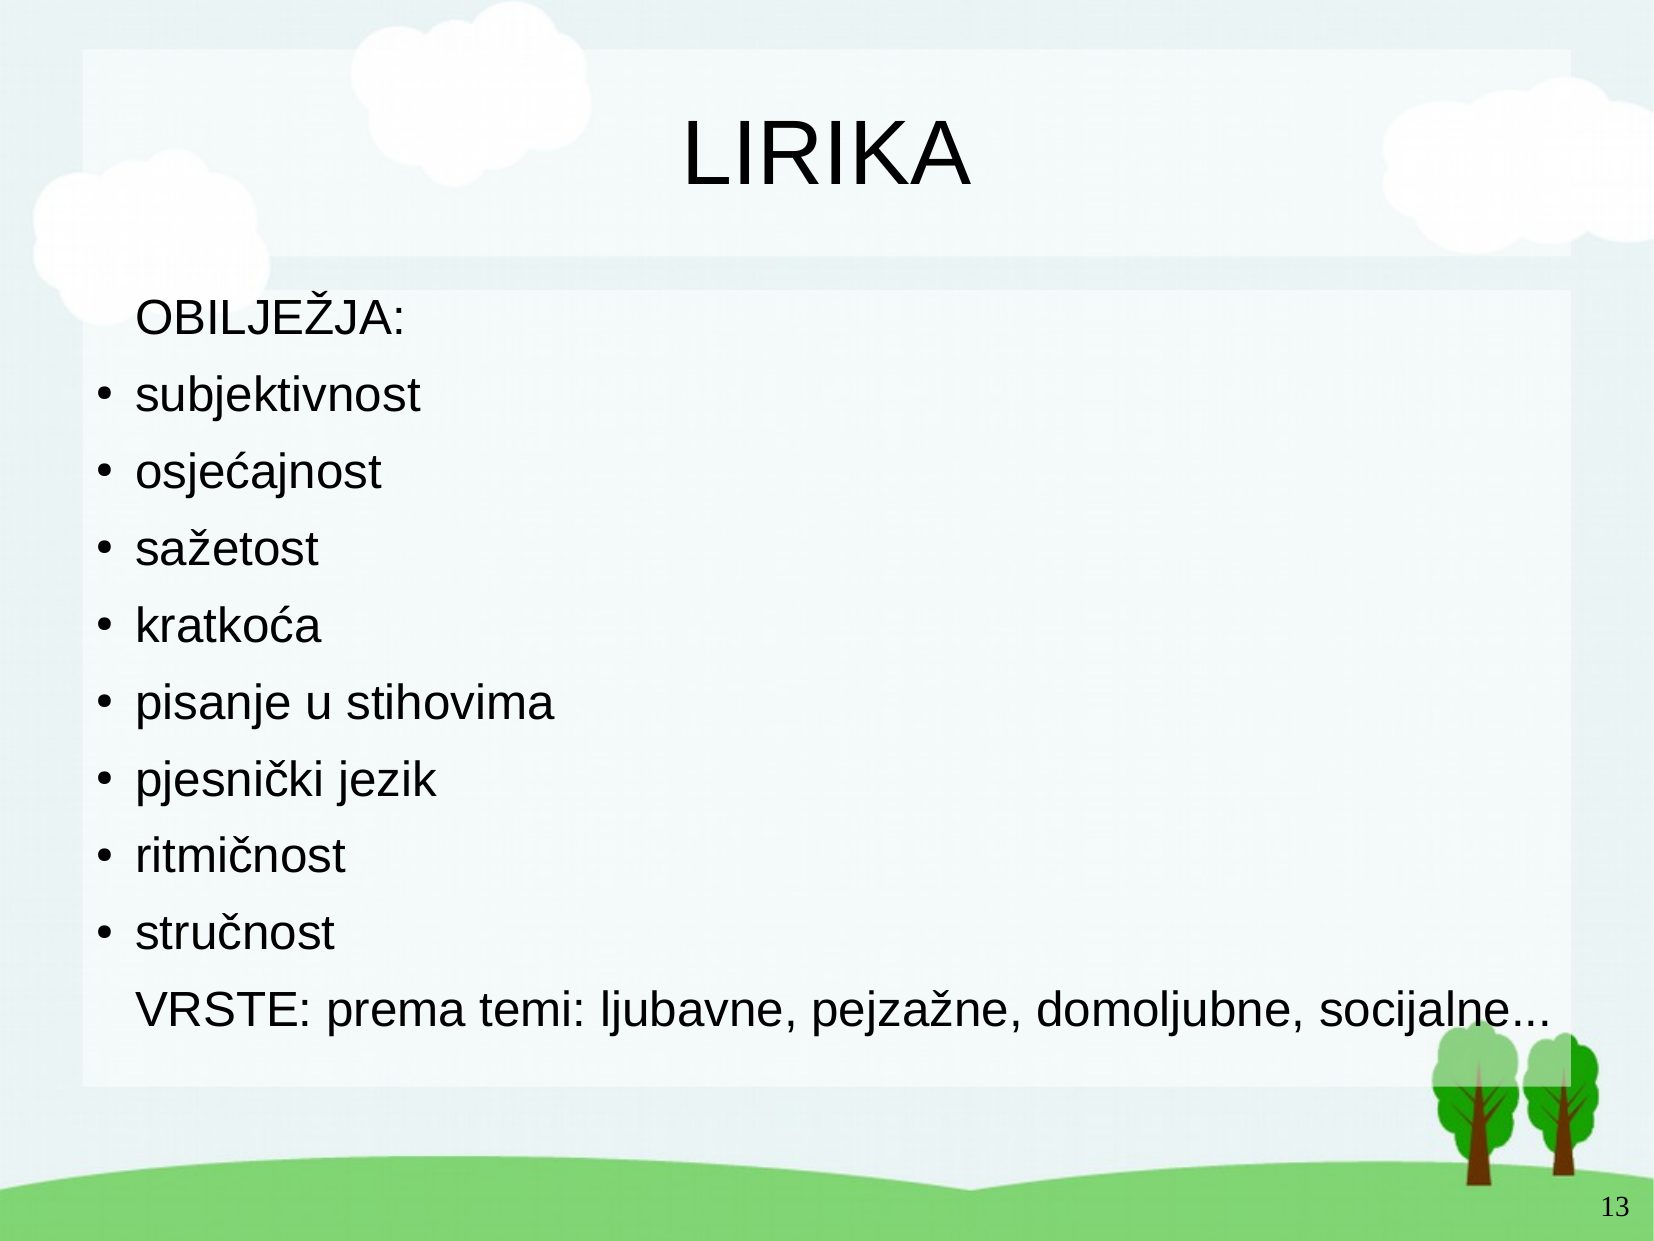

# LIRIKA
OBILJEŽJA:
subjektivnost
osjećajnost
sažetost
kratkoća
pisanje u stihovima
pjesnički jezik
ritmičnost
stručnost
VRSTE: prema temi: ljubavne, pejzažne, domoljubne, socijalne...
13